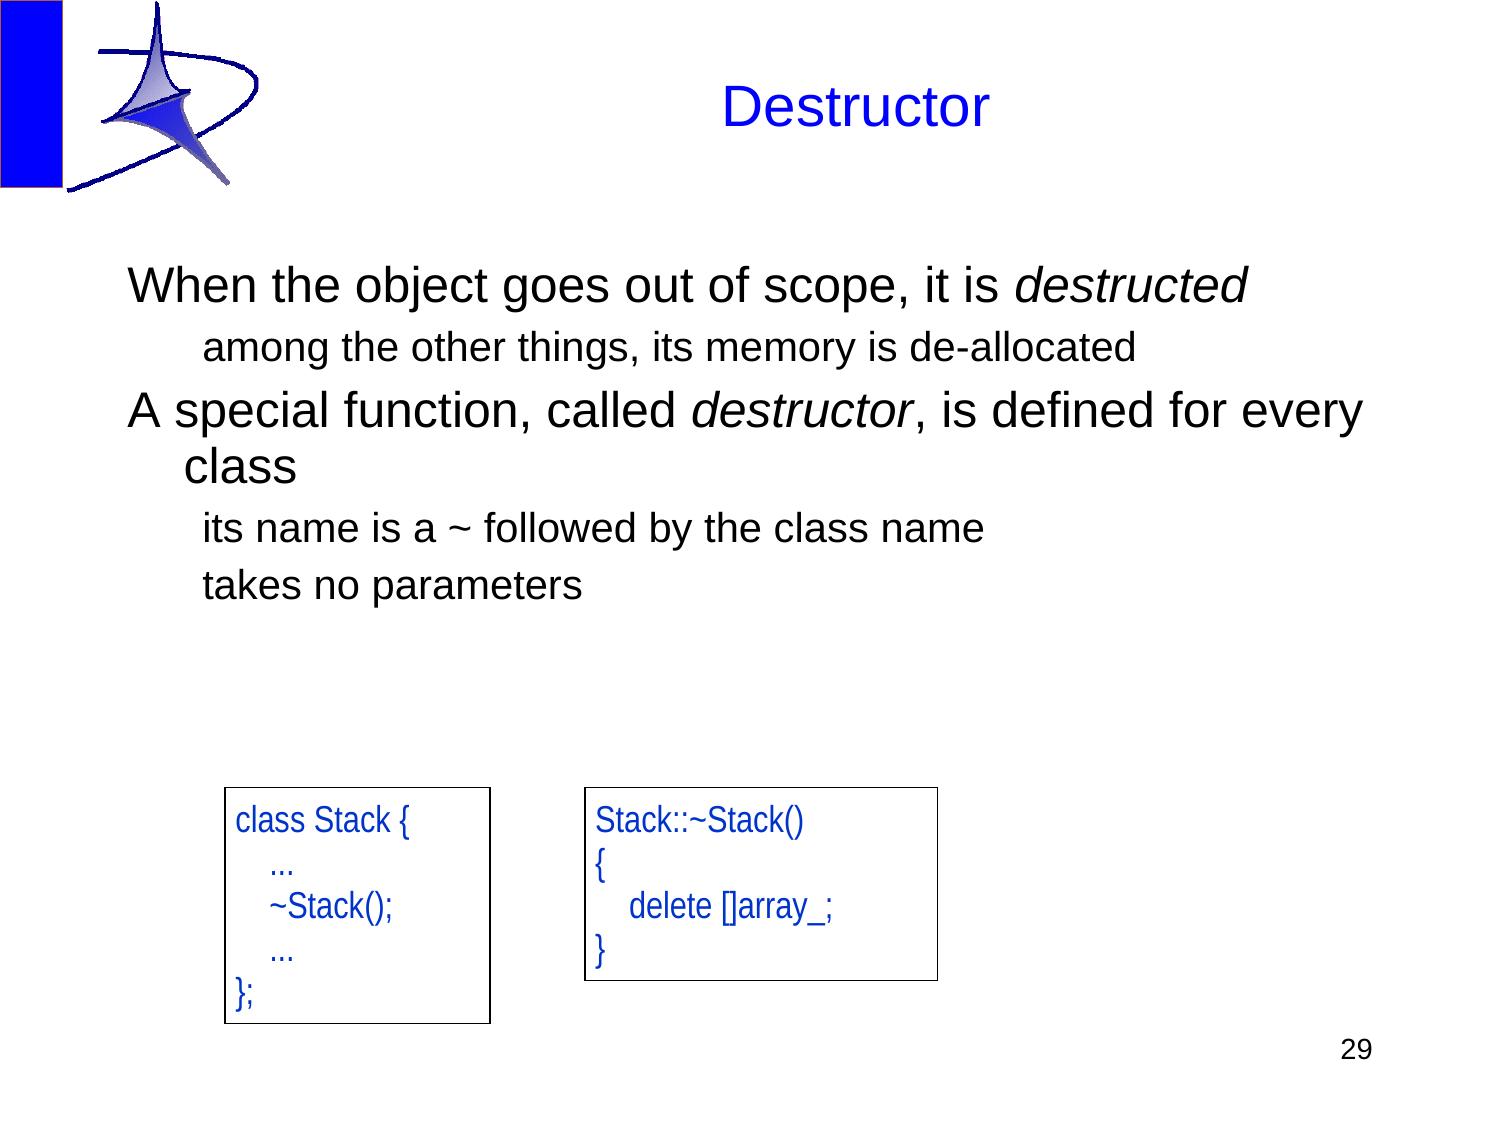

# Destructor
When the object goes out of scope, it is destructed
among the other things, its memory is de-allocated
A special function, called destructor, is defined for every class
its name is a ~ followed by the class name
takes no parameters
class Stack {
 ...
 ~Stack();
 ...
};
Stack::~Stack()
{
 delete []array_;
}
29